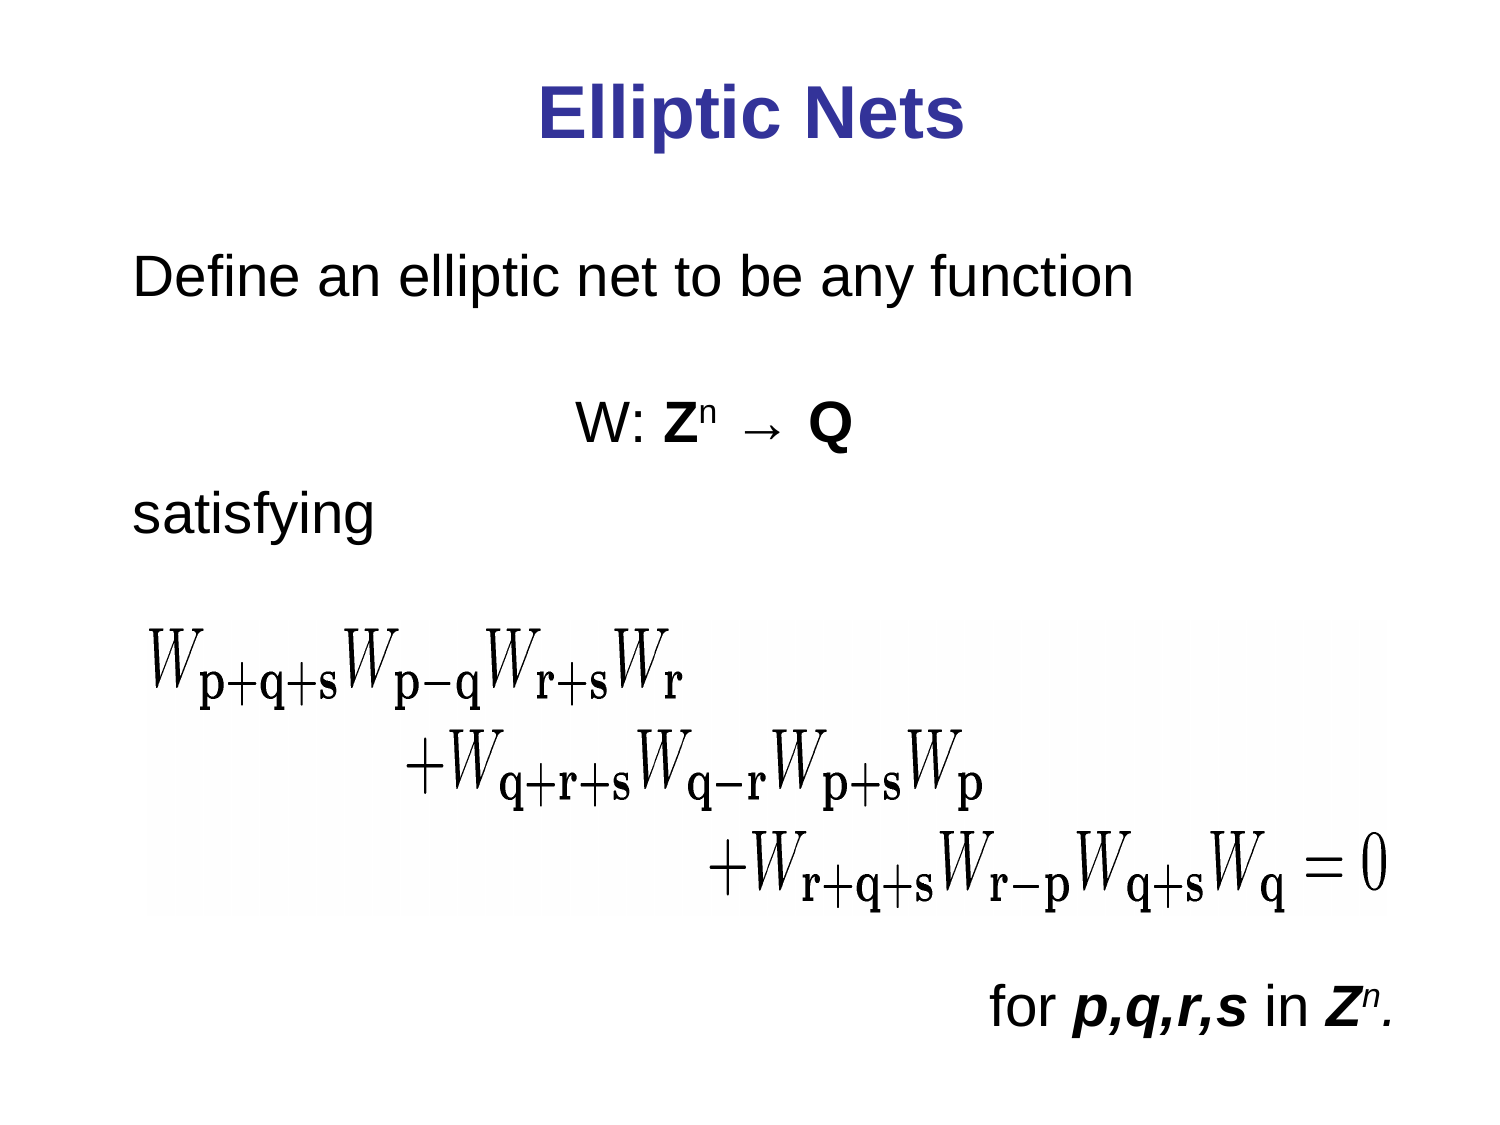

# Elliptic Nets
Define an elliptic net to be any function
W: Zn → Q
satisfying
for p,q,r,s in Zn.